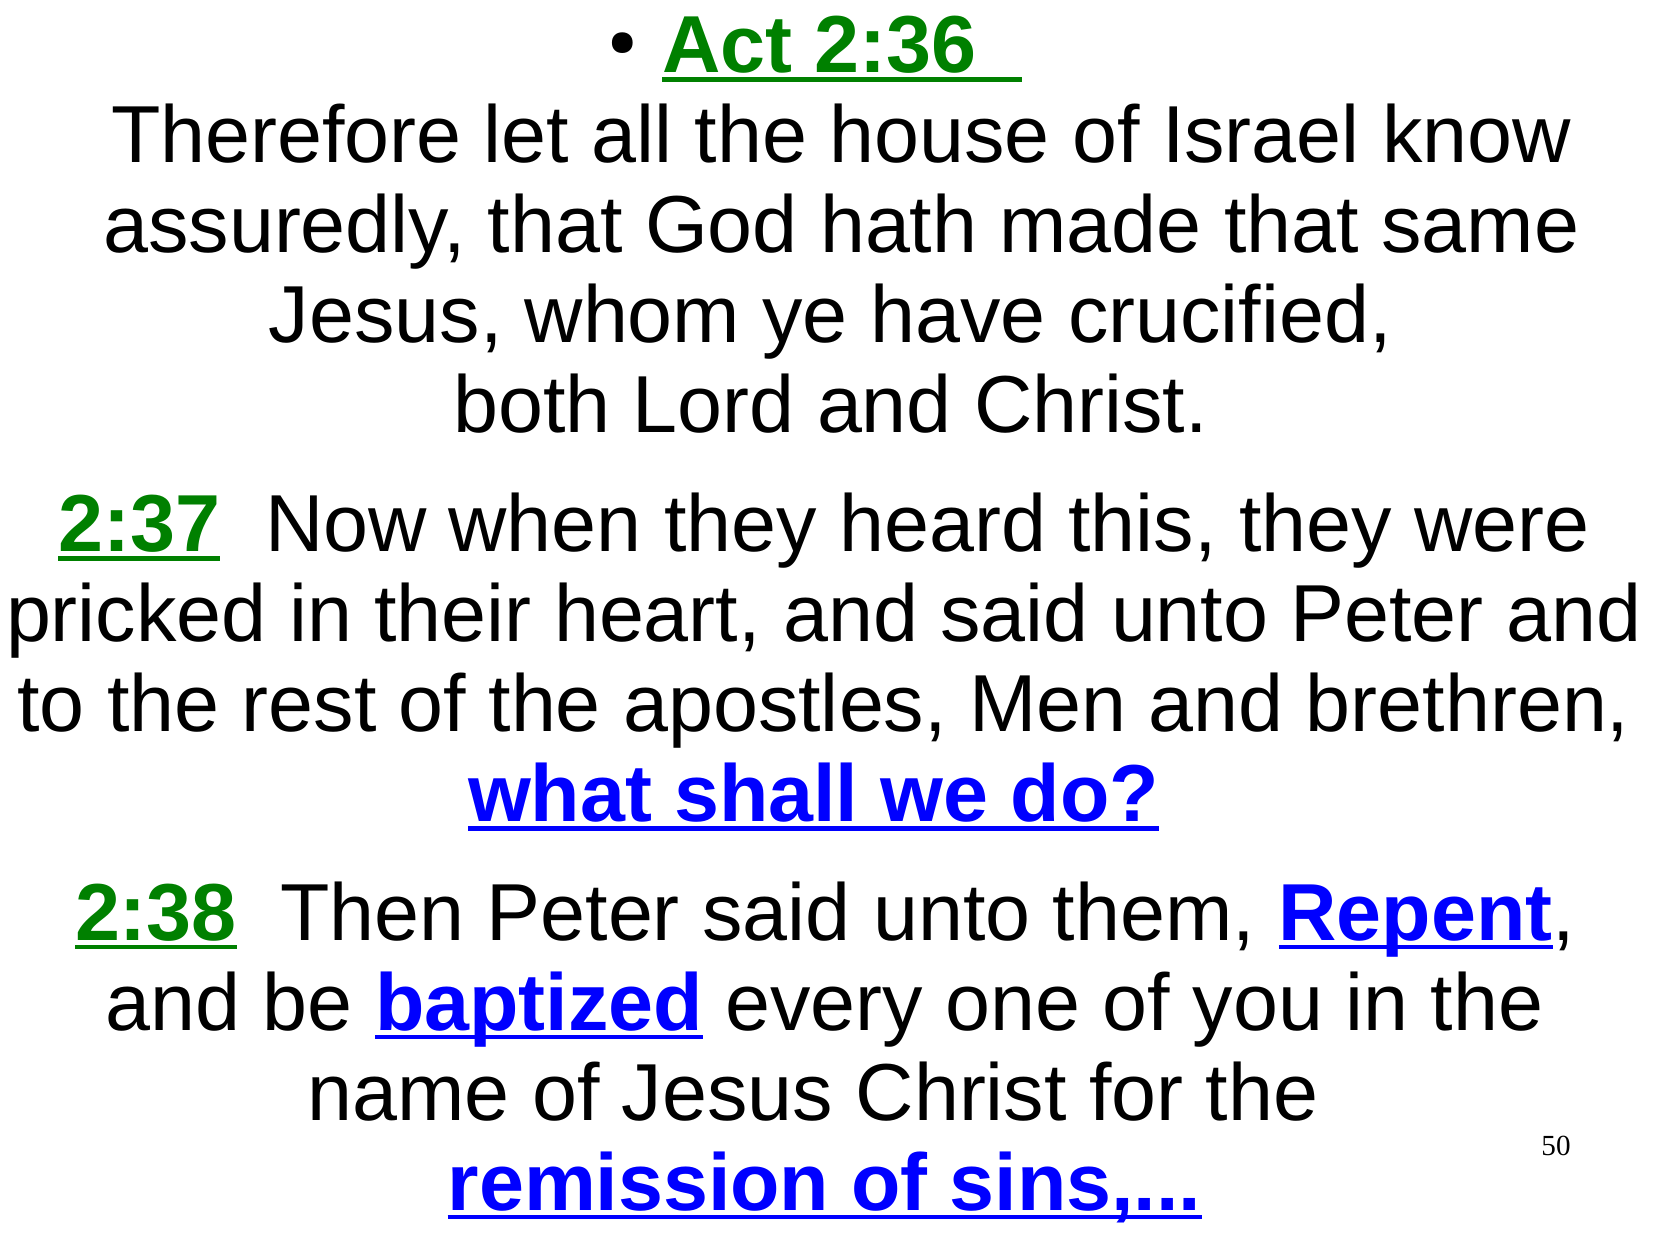

# Act 2:36  Therefore let all the house of Israel know assuredly, that God hath made that same Jesus, whom ye have crucified, both Lord and Christ.
2:37  Now when they heard this, they were pricked in their heart, and said unto Peter and to the rest of the apostles, Men and brethren, what shall we do?
2:38  Then Peter said unto them, Repent, and be baptized every one of you in the name of Jesus Christ for the
remission of sins,...
50